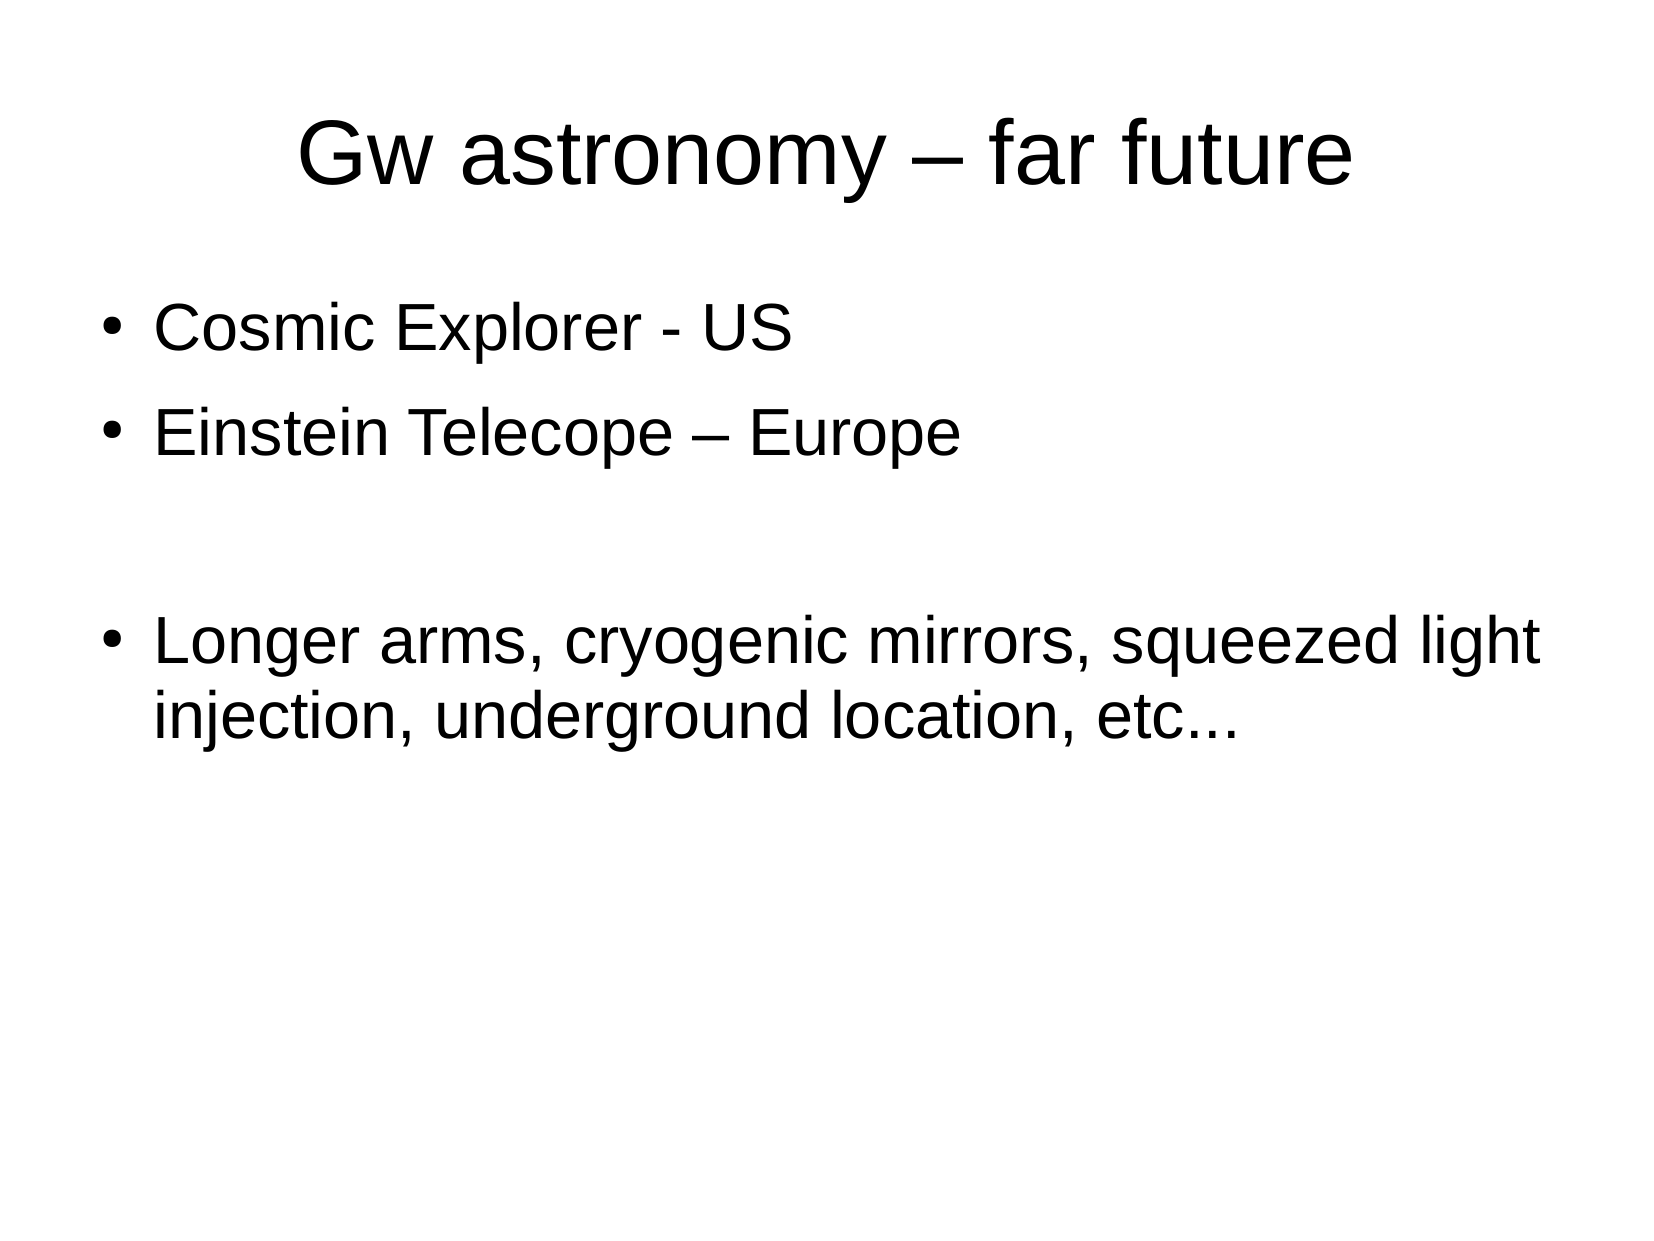

# Gw astronomy – far future
Cosmic Explorer - US
Einstein Telecope – Europe
Longer arms, cryogenic mirrors, squeezed light injection, underground location, etc...